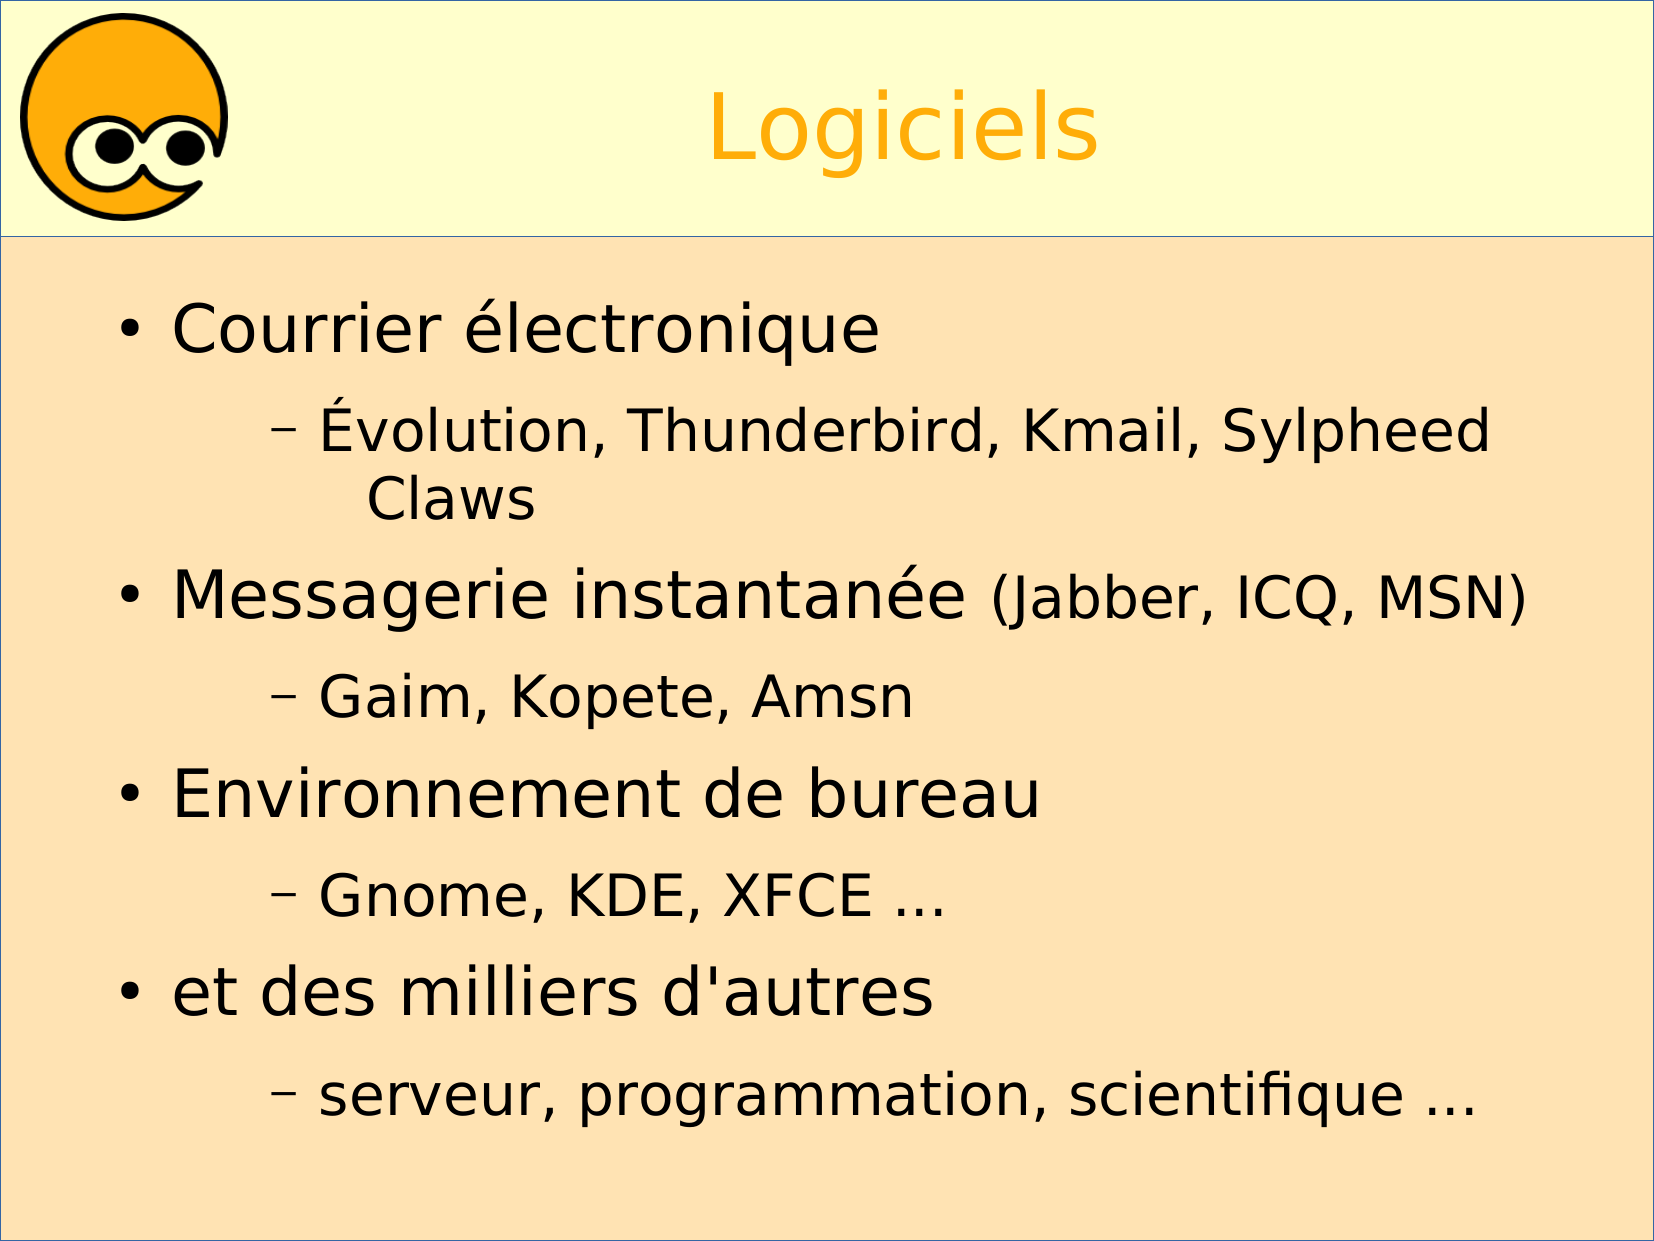

# Logiciels
Courrier électronique
Évolution, Thunderbird, Kmail, Sylpheed Claws
Messagerie instantanée (Jabber, ICQ, MSN)
Gaim, Kopete, Amsn
Environnement de bureau
Gnome, KDE, XFCE ...
et des milliers d'autres
serveur, programmation, scientifique ...